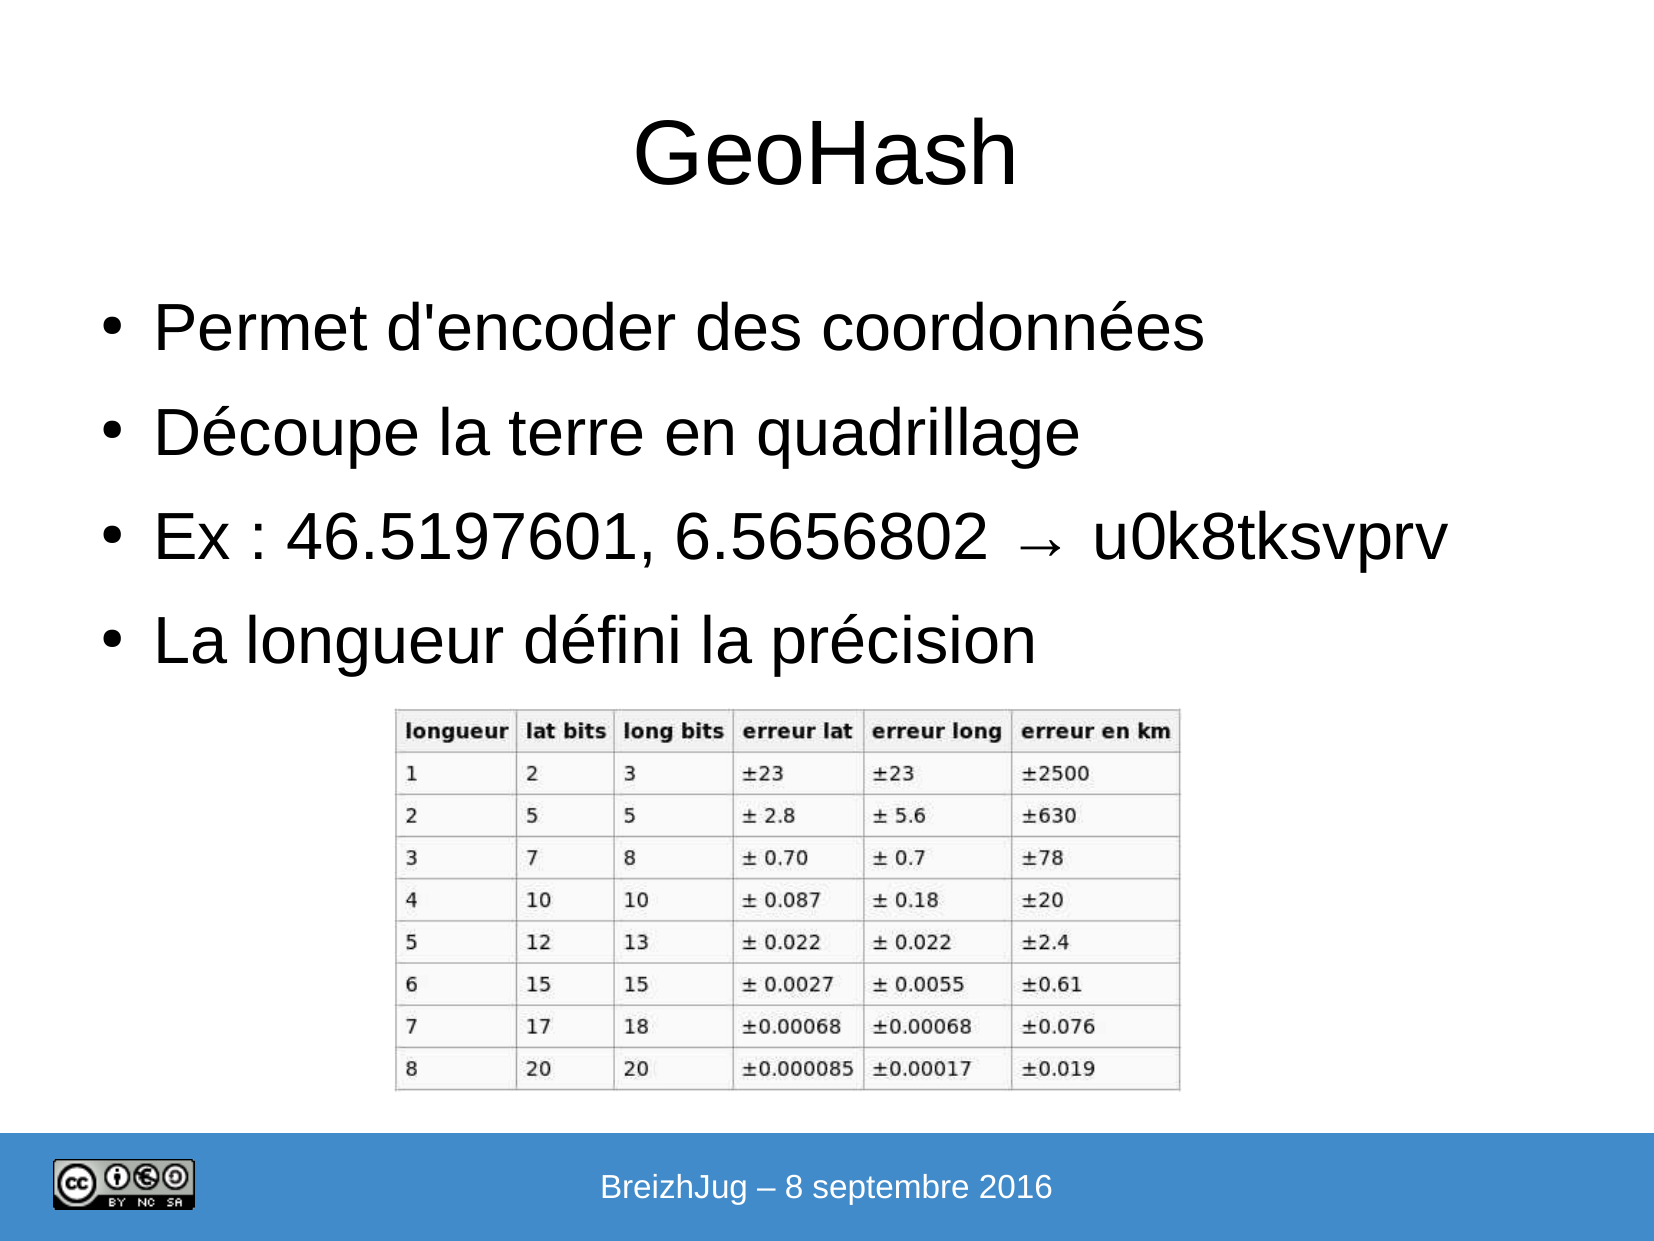

# GeoHash
Permet d'encoder des coordonnées
Découpe la terre en quadrillage
Ex : 46.5197601, 6.5656802 → u0k8tksvprv
La longueur défini la précision